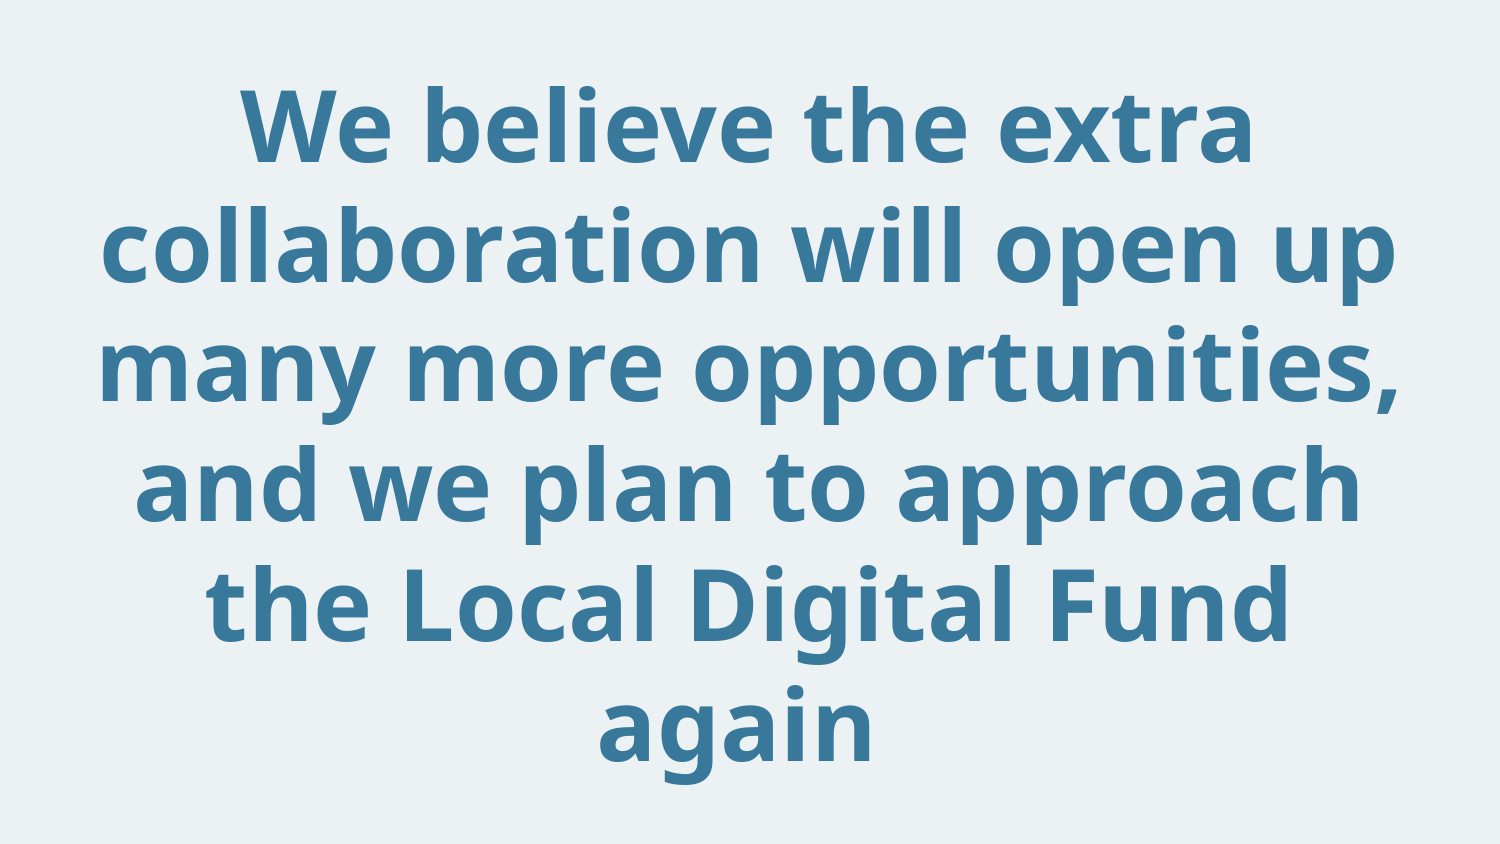

# We believe the extra collaboration will open up many more opportunities, and we plan to approach the Local Digital Fund again